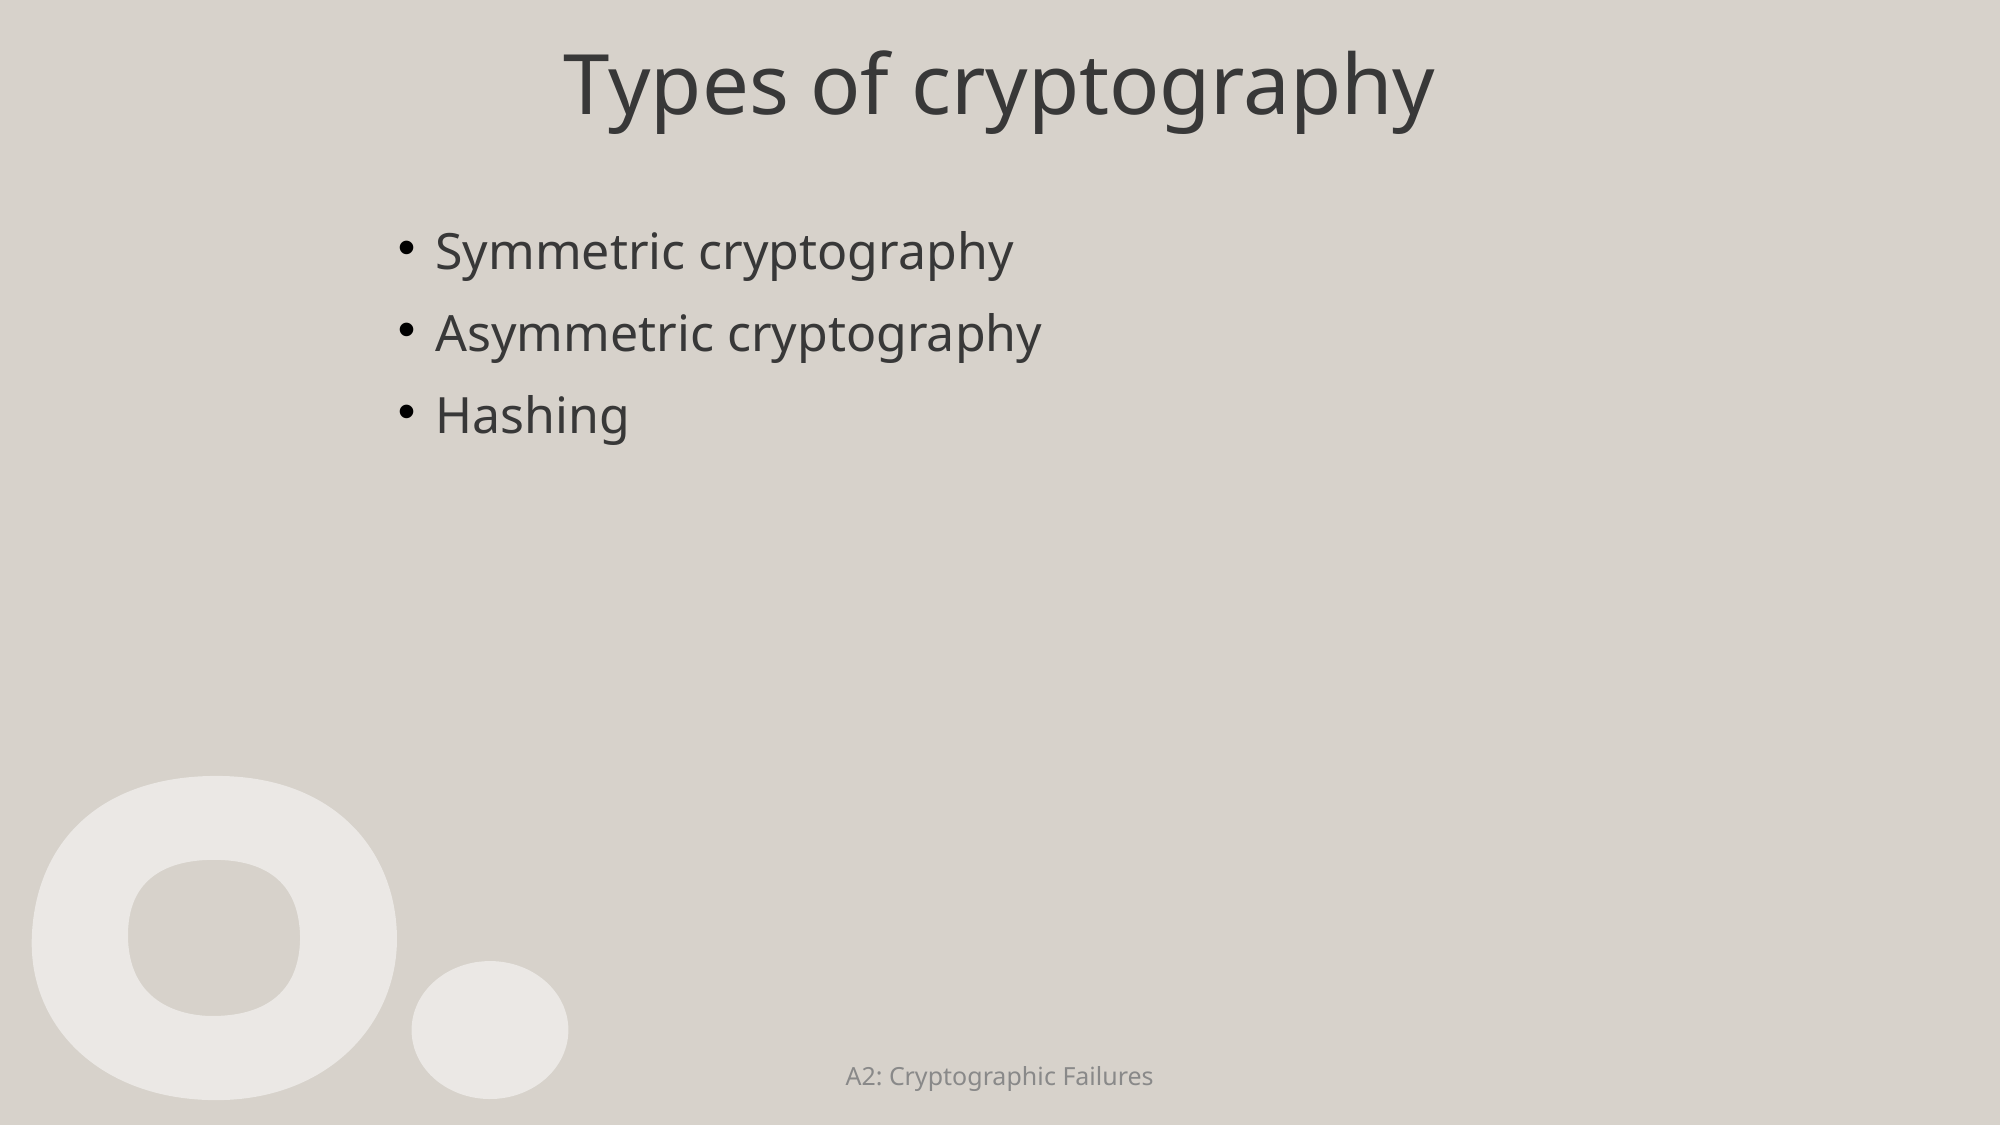

Types of cryptography
# Symmetric cryptography
Asymmetric cryptography
Hashing
A2: Cryptographic Failures